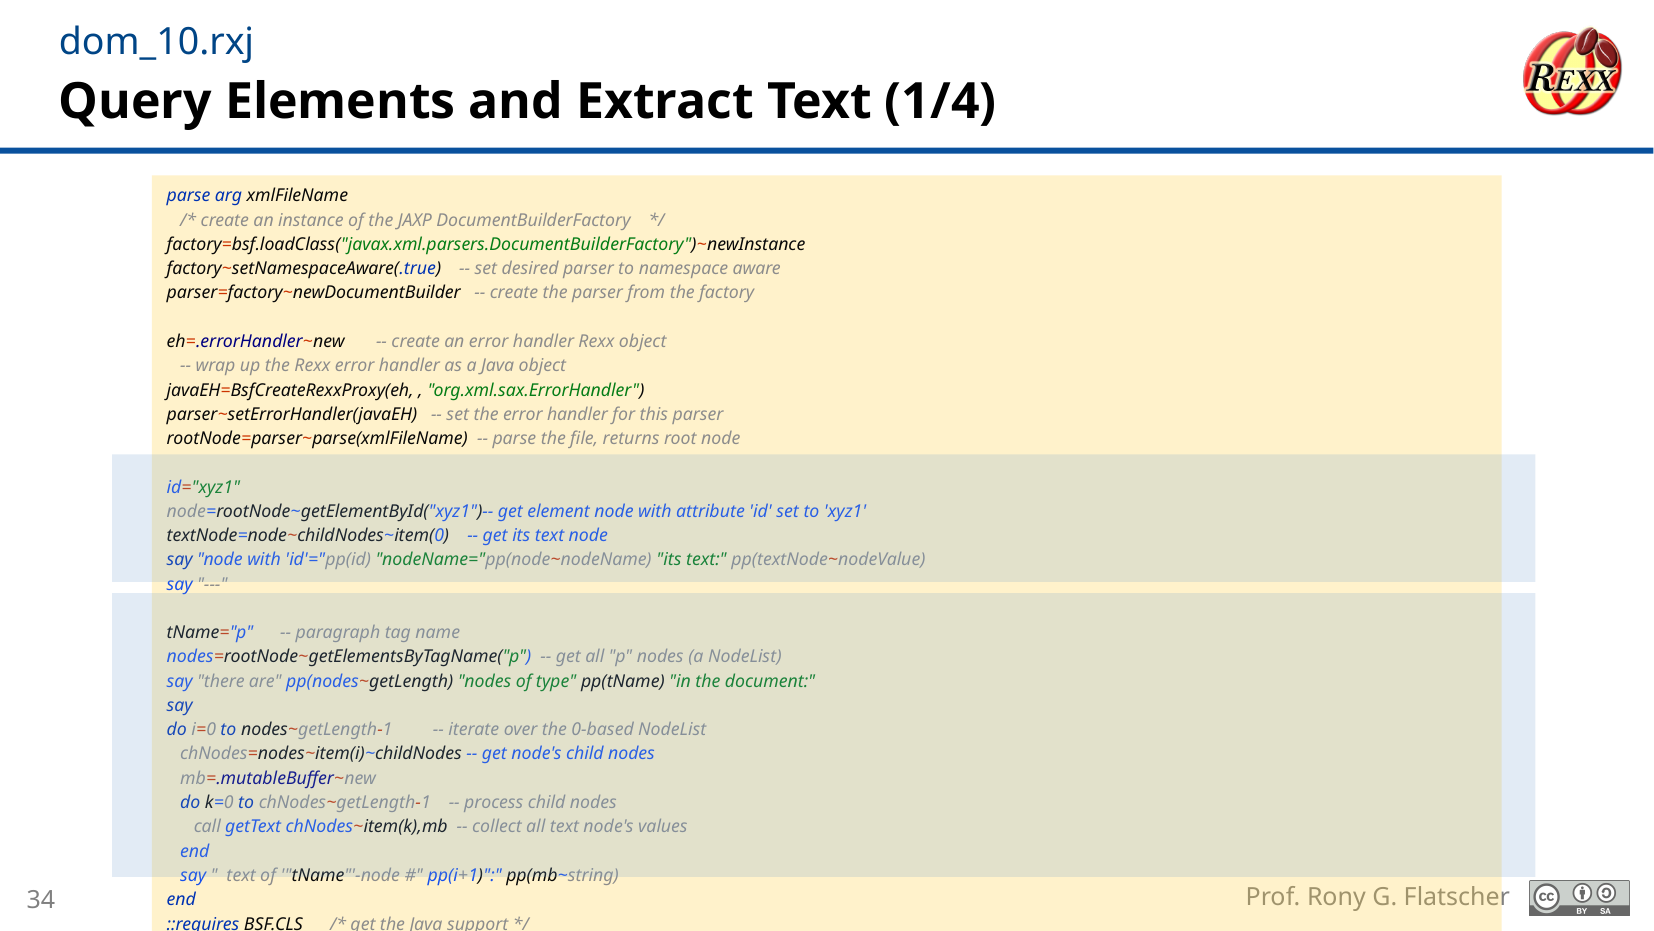

# dom_10.rxj Query Elements and Extract Text (1/4)
parse arg xmlFileName
 /* create an instance of the JAXP DocumentBuilderFactory */
factory=bsf.loadClass("javax.xml.parsers.DocumentBuilderFactory")~newInstance
factory~setNamespaceAware(.true) -- set desired parser to namespace aware
parser=factory~newDocumentBuilder -- create the parser from the factory
eh=.errorHandler~new -- create an error handler Rexx object
 -- wrap up the Rexx error handler as a Java object
javaEH=BsfCreateRexxProxy(eh, , "org.xml.sax.ErrorHandler")
parser~setErrorHandler(javaEH) -- set the error handler for this parser
rootNode=parser~parse(xmlFileName) -- parse the file, returns root node
id="xyz1"
node=rootNode~getElementById("xyz1")-- get element node with attribute 'id' set to 'xyz1'
textNode=node~childNodes~item(0) -- get its text node
say "node with 'id'="pp(id) "nodeName="pp(node~nodeName) "its text:" pp(textNode~nodeValue)
say "---"
tName="p" -- paragraph tag name
nodes=rootNode~getElementsByTagName("p") -- get all "p" nodes (a NodeList)
say "there are" pp(nodes~getLength) "nodes of type" pp(tName) "in the document:"
say
do i=0 to nodes~getLength-1 -- iterate over the 0-based NodeList
 chNodes=nodes~item(i)~childNodes -- get node's child nodes
 mb=.mutableBuffer~new
 do k=0 to chNodes~getLength-1 -- process child nodes
 call getText chNodes~item(k),mb -- collect all text node's values
 end
 say " text of '"tName"'-node #" pp(i+1)":" pp(mb~string)
end
::requires BSF.CLS /* get the Java support */
… cut …